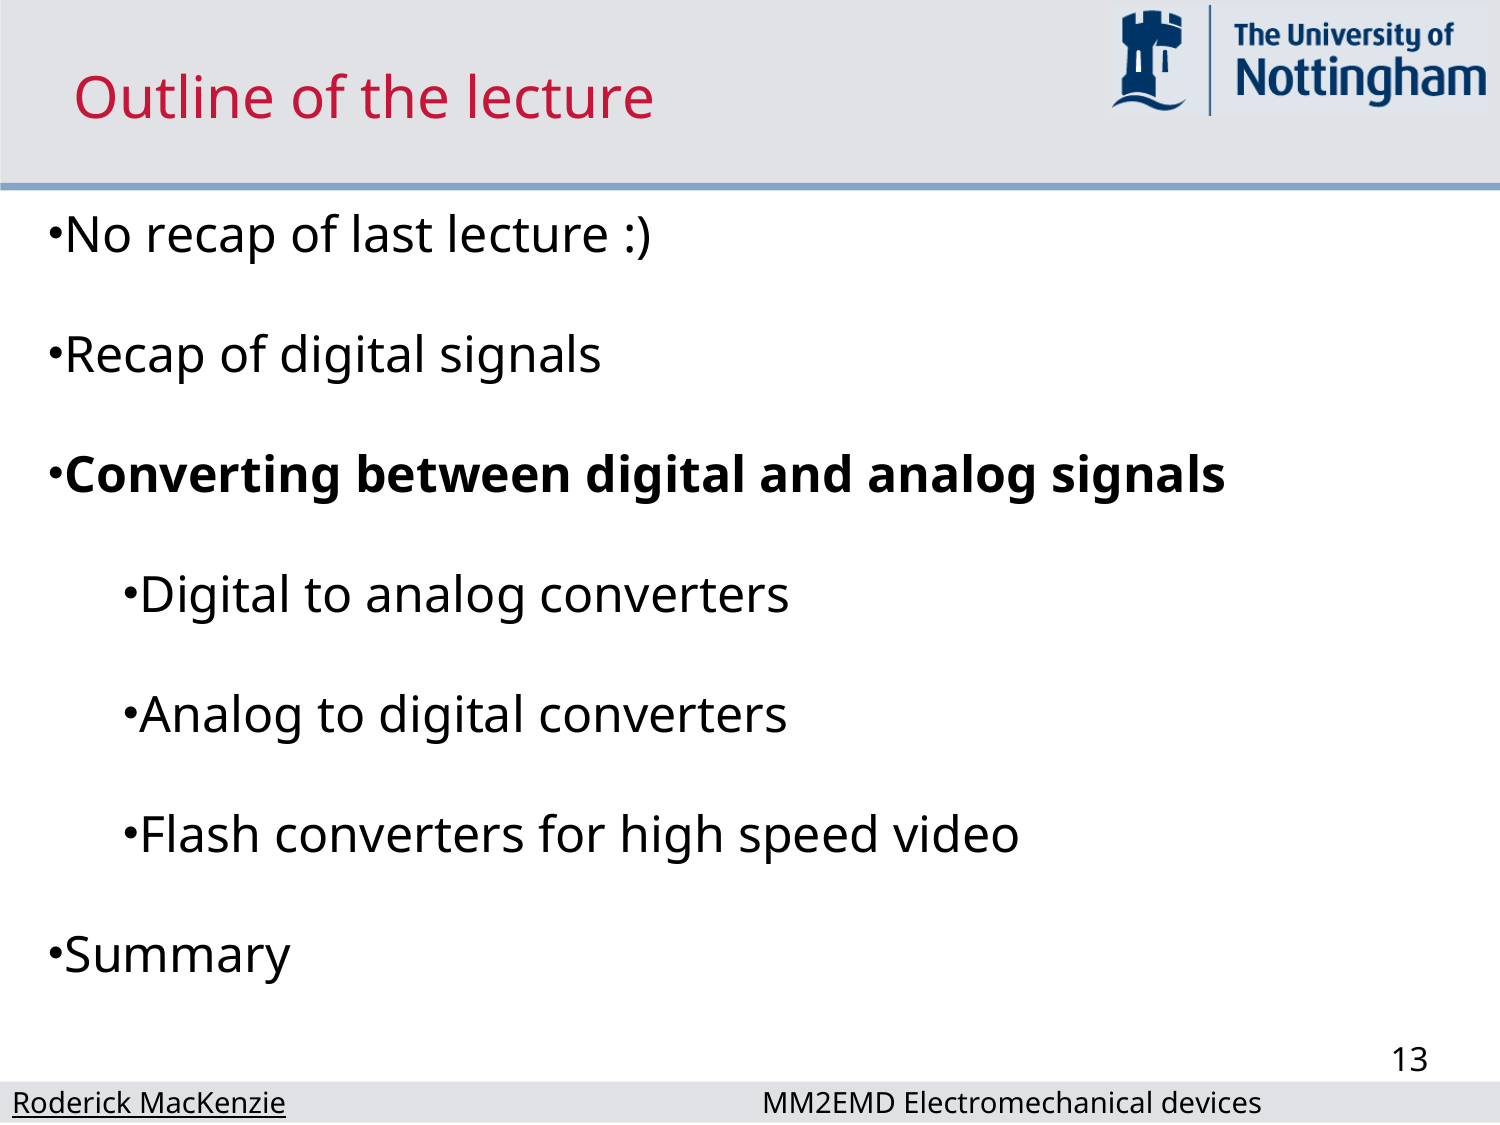

# Outline of the lecture
No recap of last lecture :)
Recap of digital signals
Converting between digital and analog signals
Digital to analog converters
Analog to digital converters
Flash converters for high speed video
Summary